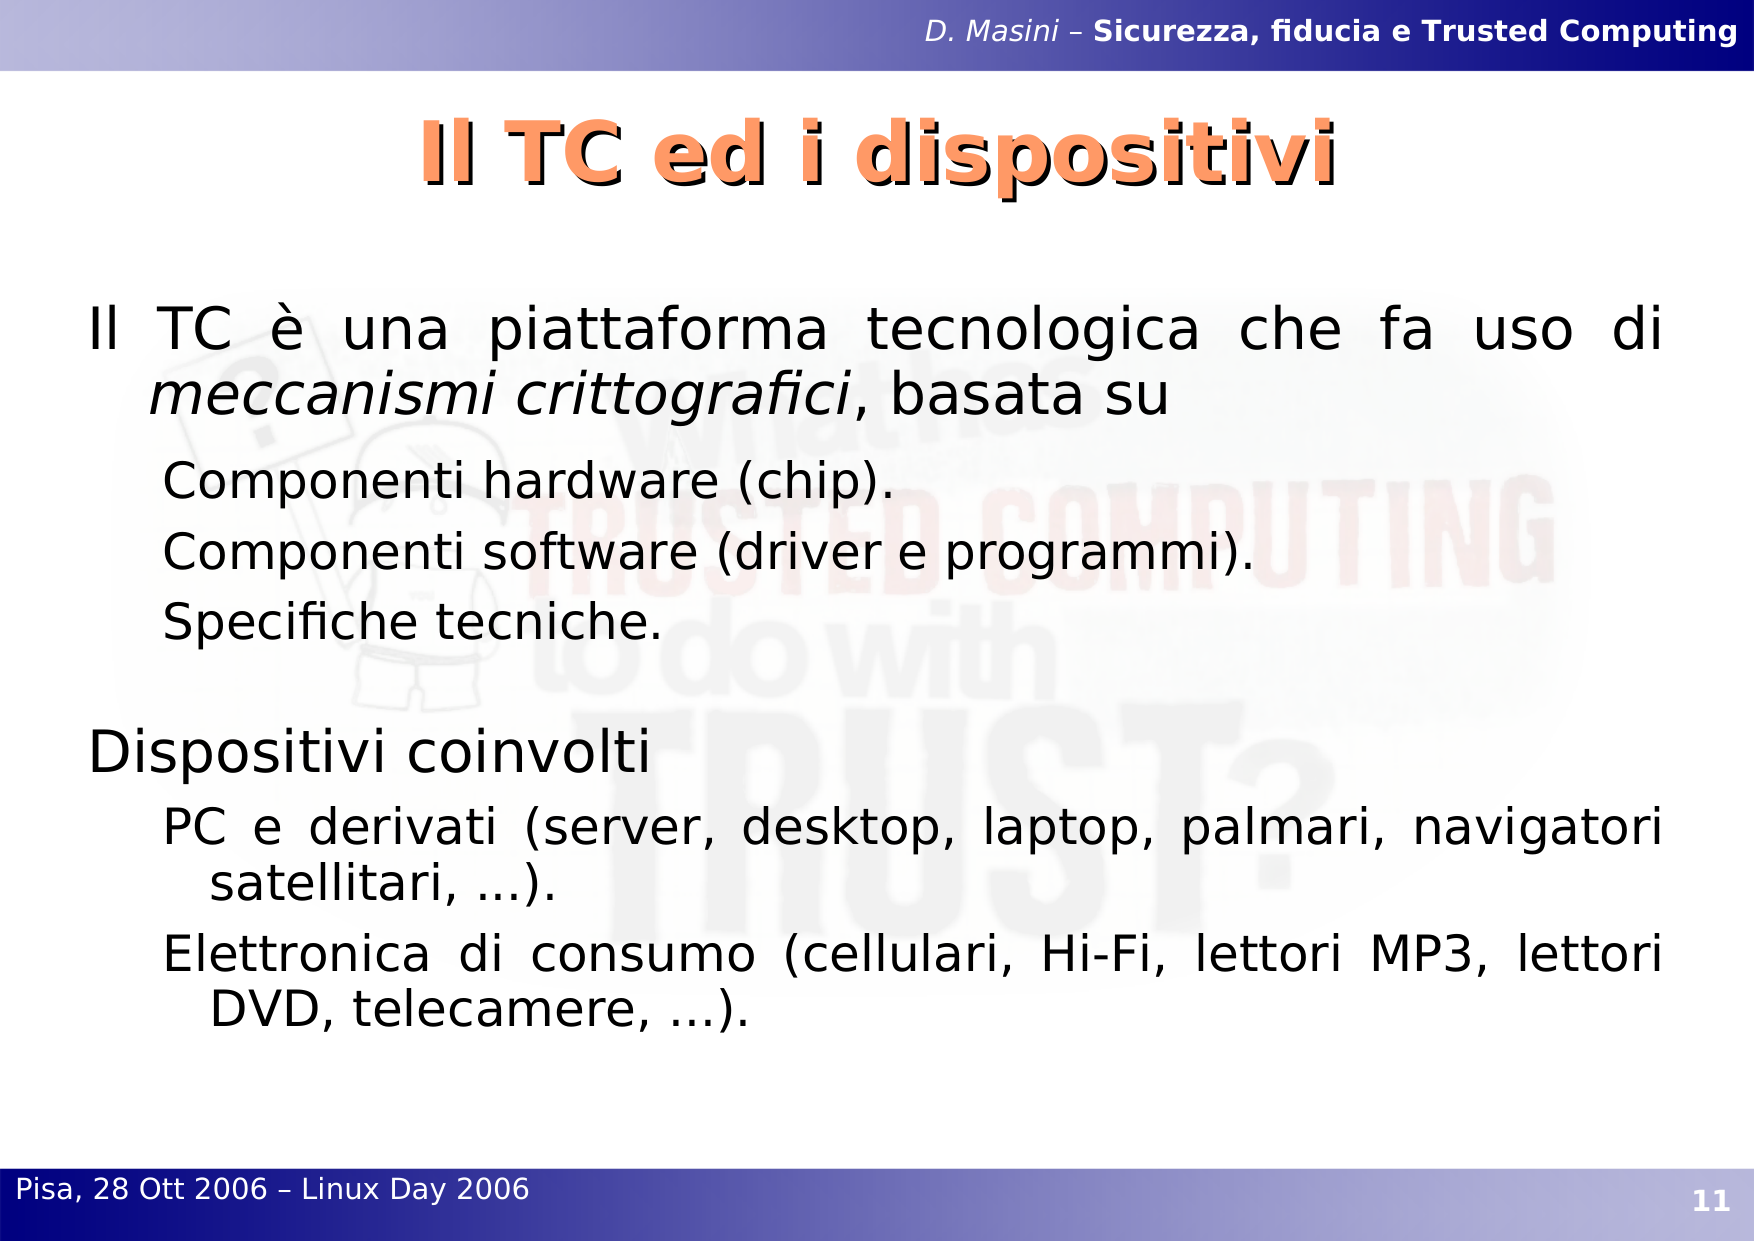

D. Masini – Sicurezza, fiducia e Trusted Computing
# Il TC ed i dispositivi
Il TC è una piattaforma tecnologica che fa uso di meccanismi crittografici, basata su
Componenti hardware (chip).
Componenti software (driver e programmi).
Specifiche tecniche.
Dispositivi coinvolti
PC e derivati (server, desktop, laptop, palmari, navigatori satellitari, ...).
Elettronica di consumo (cellulari, Hi-Fi, lettori MP3, lettori DVD, telecamere, ...).
Pisa, 28 Ott 2006 – Linux Day 2006